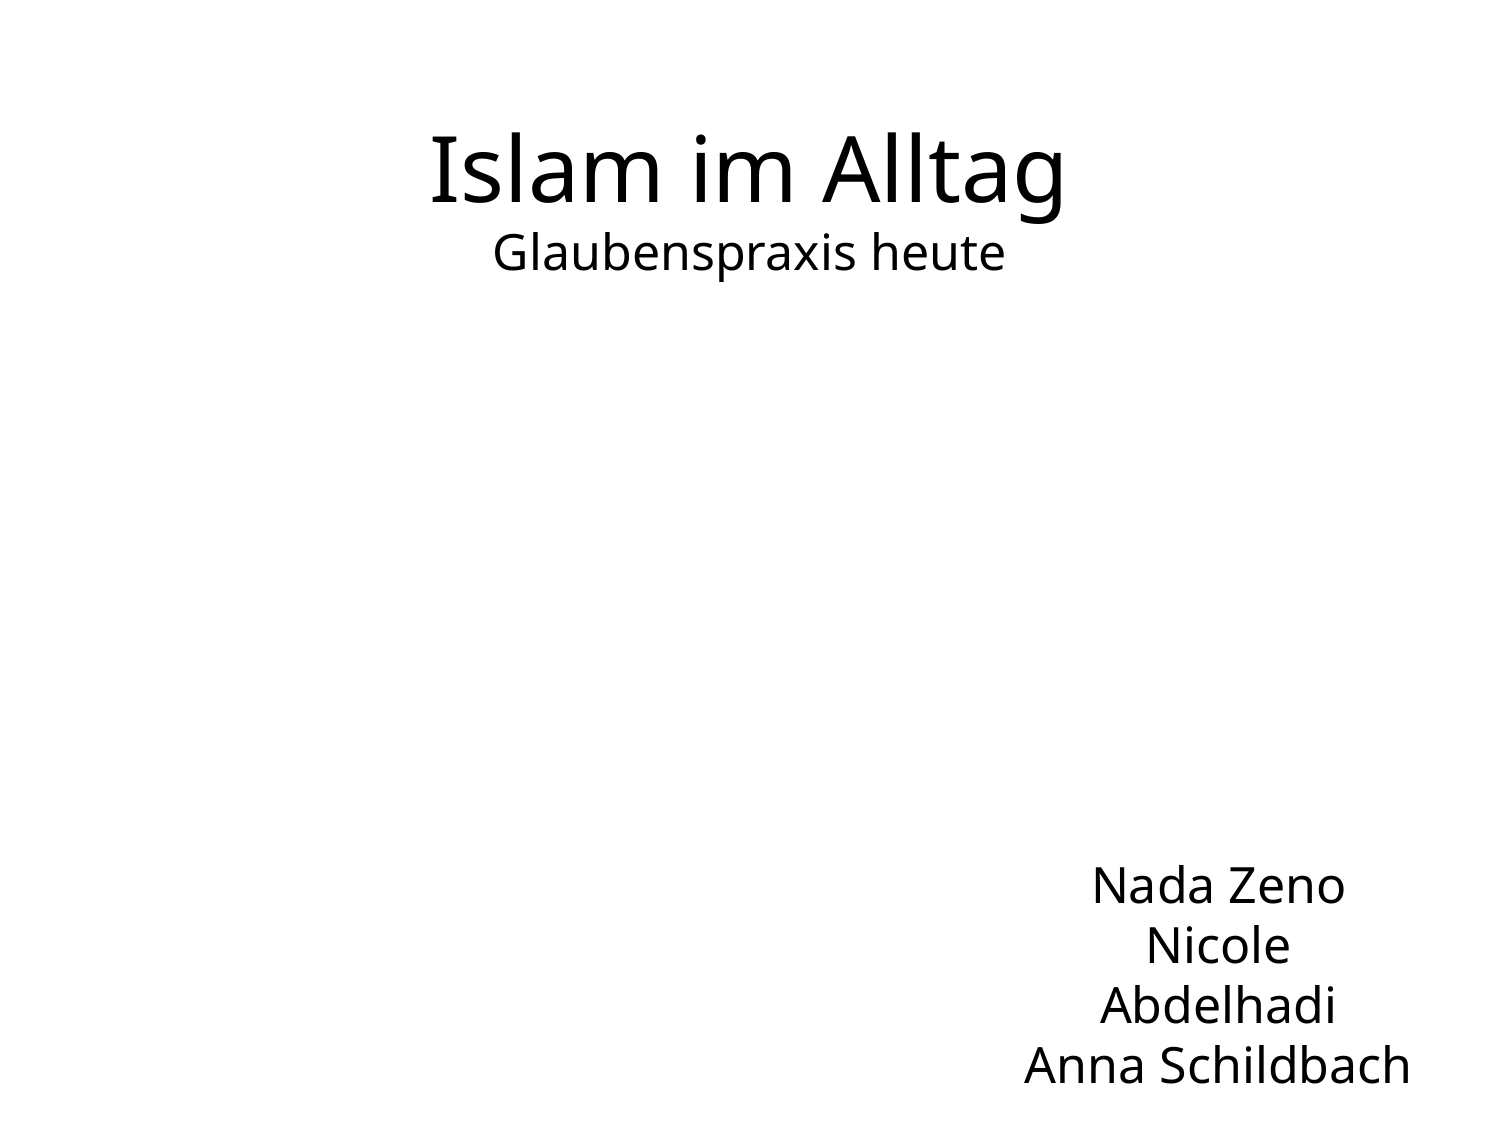

# Islam im Alltag Glaubenspraxis heute
Nada Zeno
Nicole Abdelhadi
Anna Schildbach